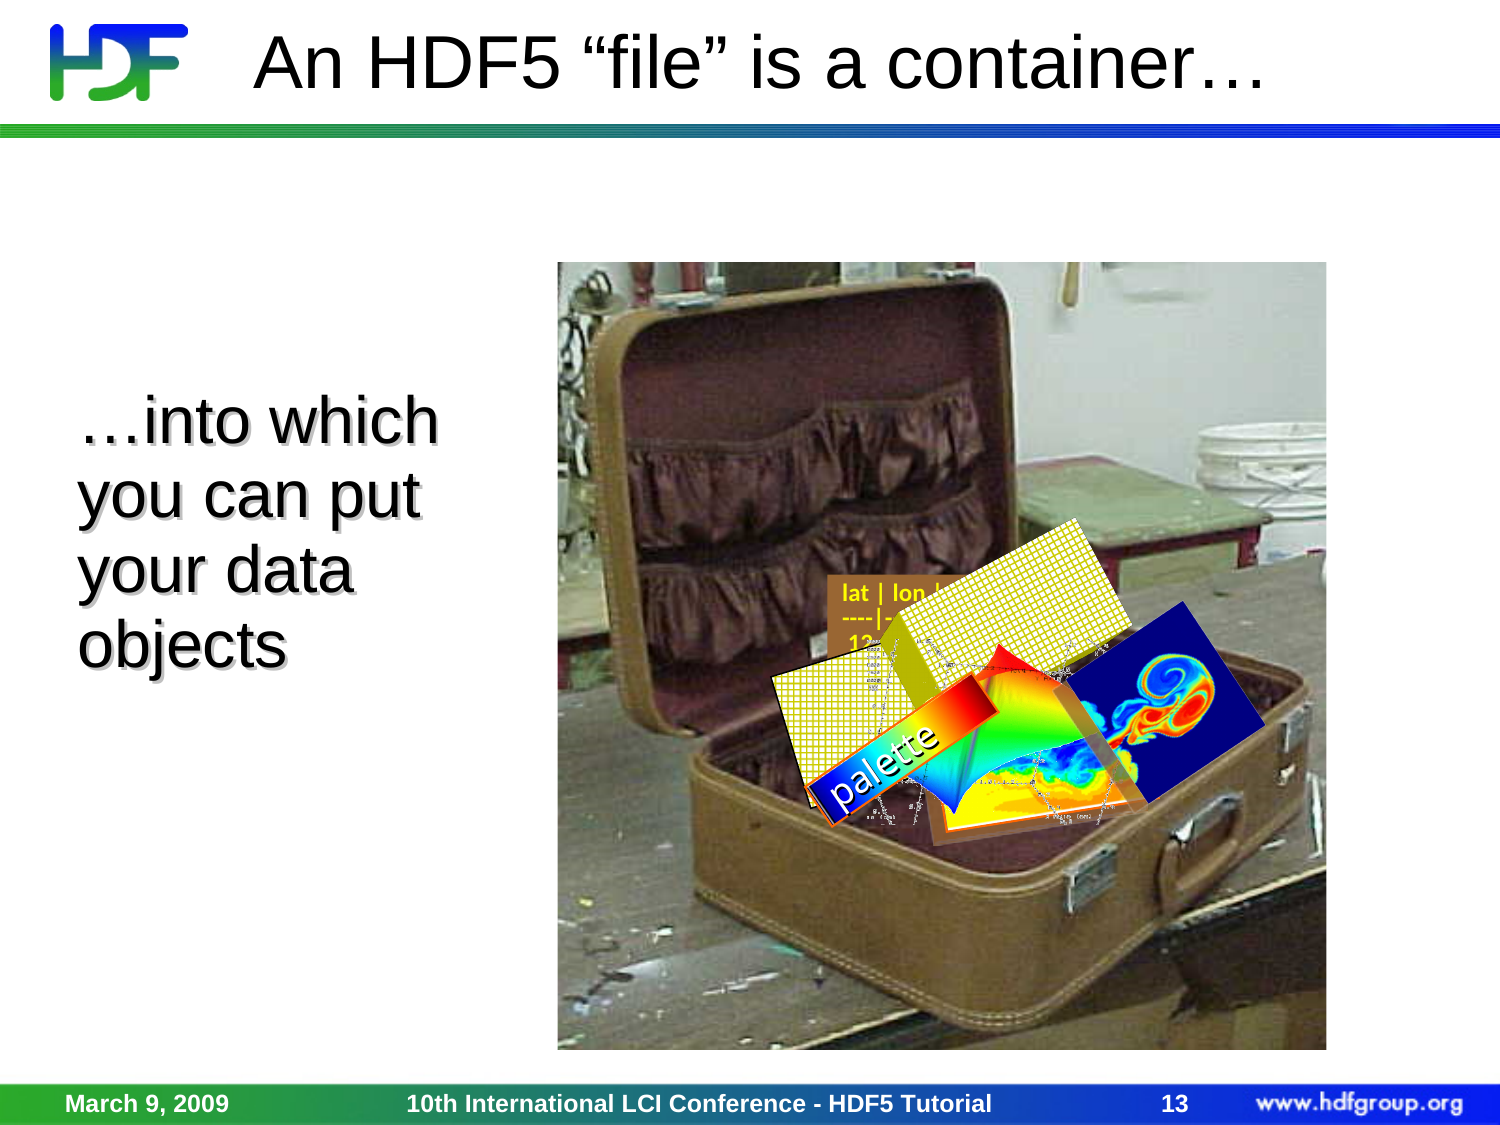

# An HDF5 “file” is a container…
…into which you can put your data objects
lat | lon | temp
----|-----|-----
 12 | 23 | 3.1
 15 | 24 | 4.2
 17 | 21 | 3.6
palette
March 9, 2009
10th International LCI Conference - HDF5 Tutorial